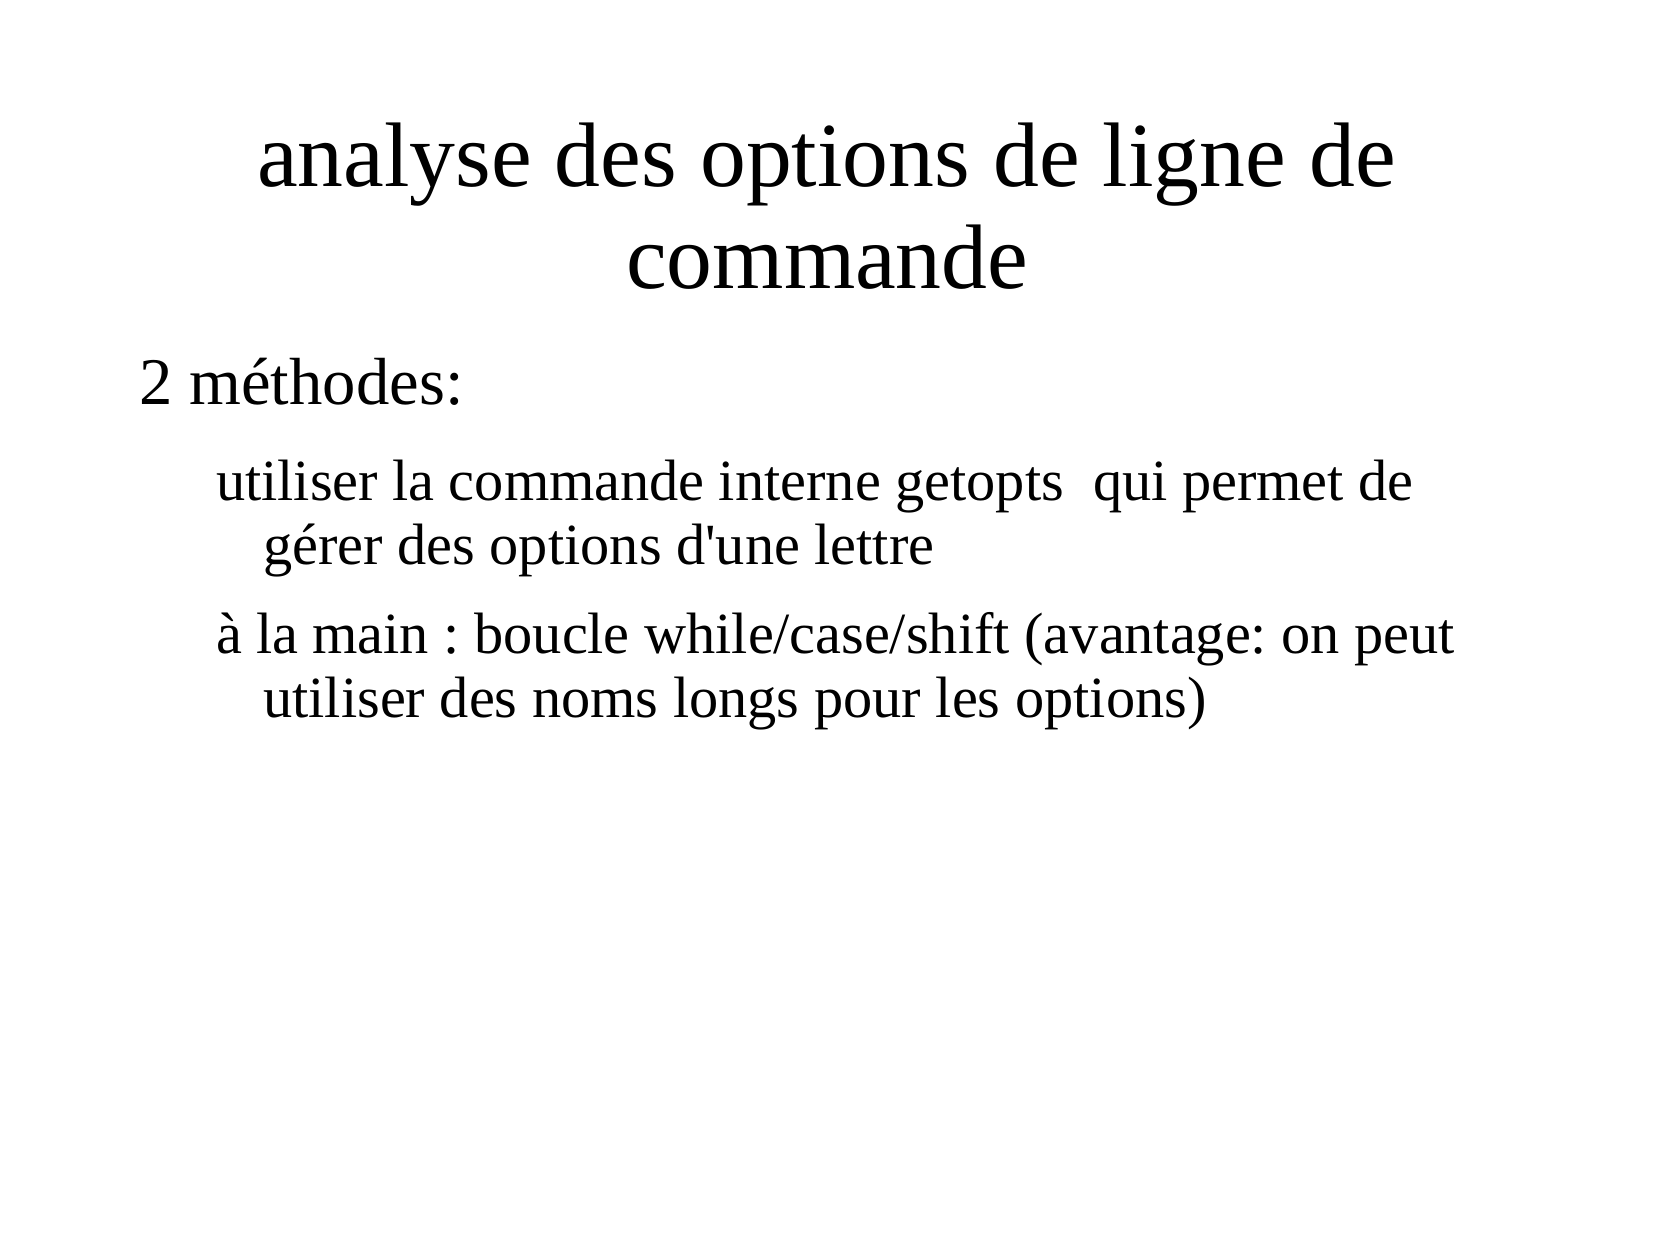

# analyse des options de ligne de commande
2 méthodes:
utiliser la commande interne getopts qui permet de gérer des options d'une lettre
à la main : boucle while/case/shift (avantage: on peut utiliser des noms longs pour les options)